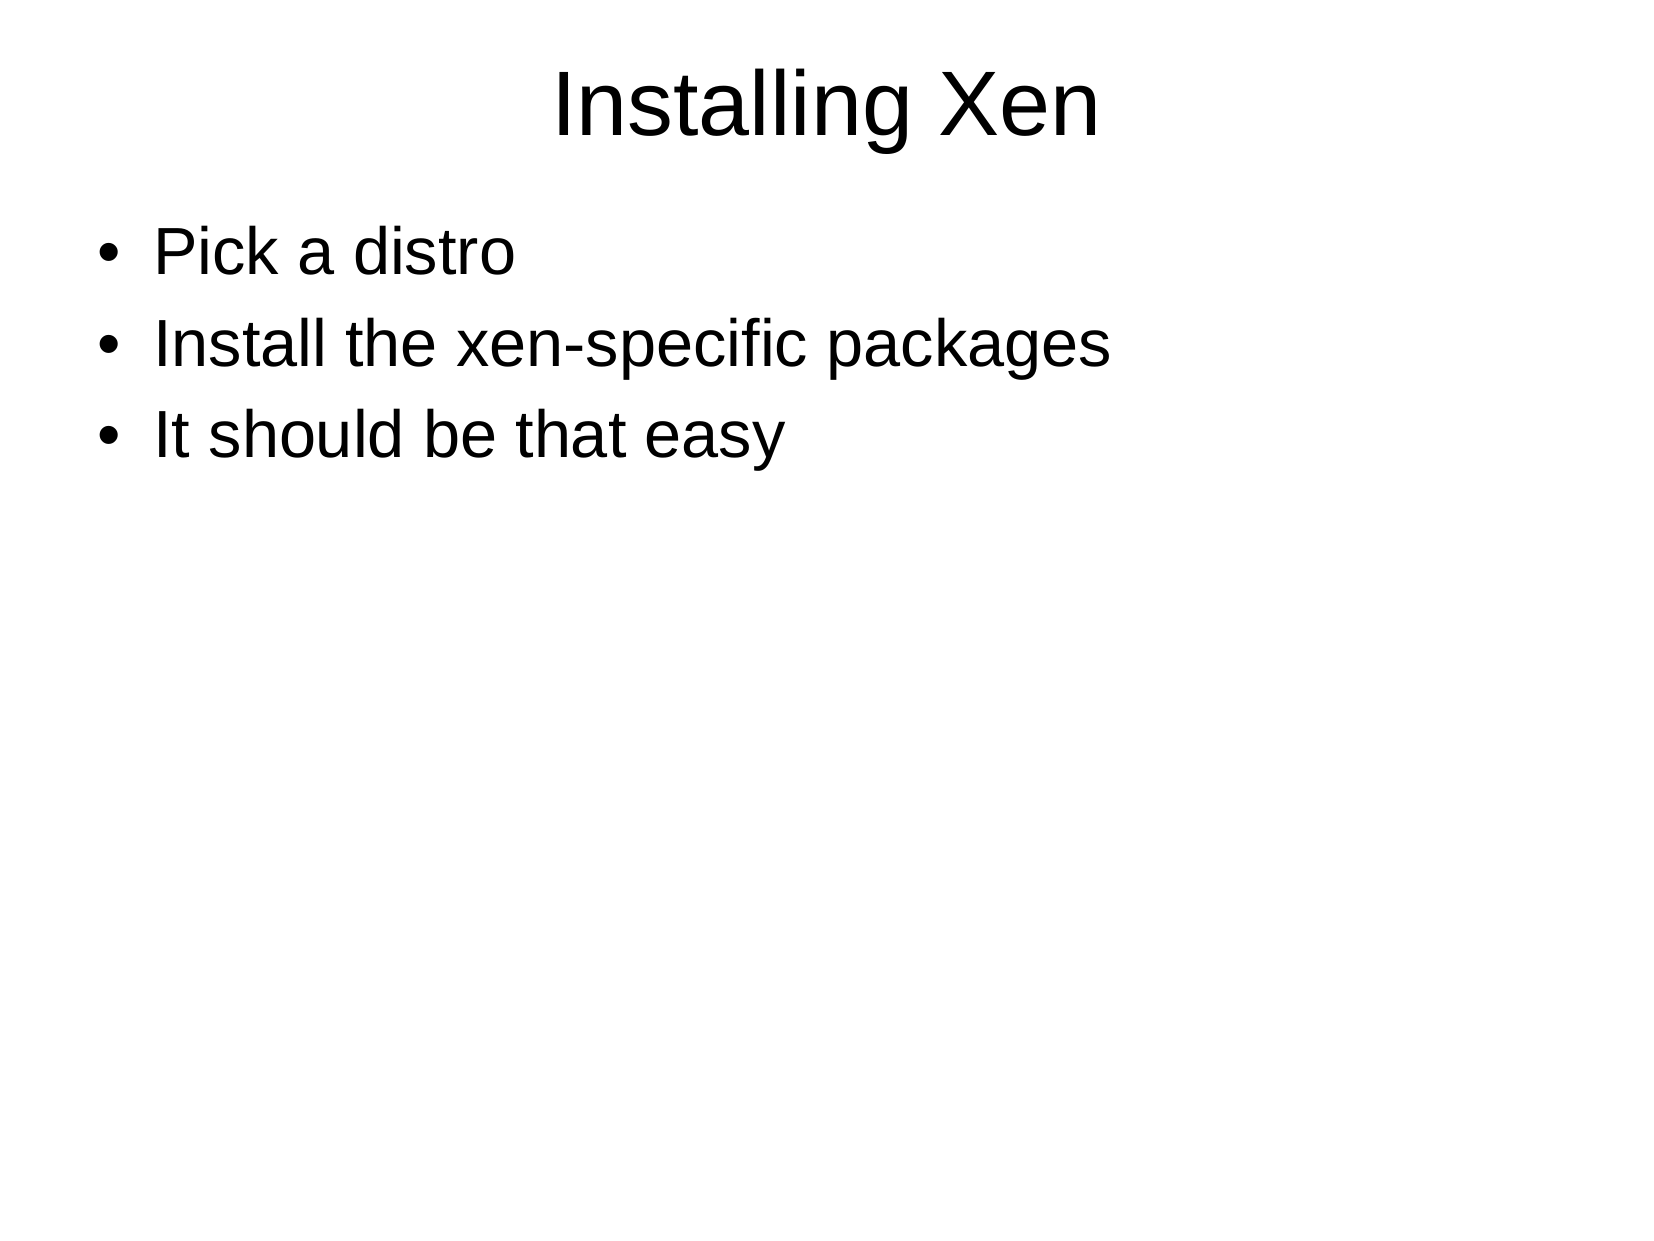

Installing Xen
Pick a distro
Install the xen-specific packages
It should be that easy